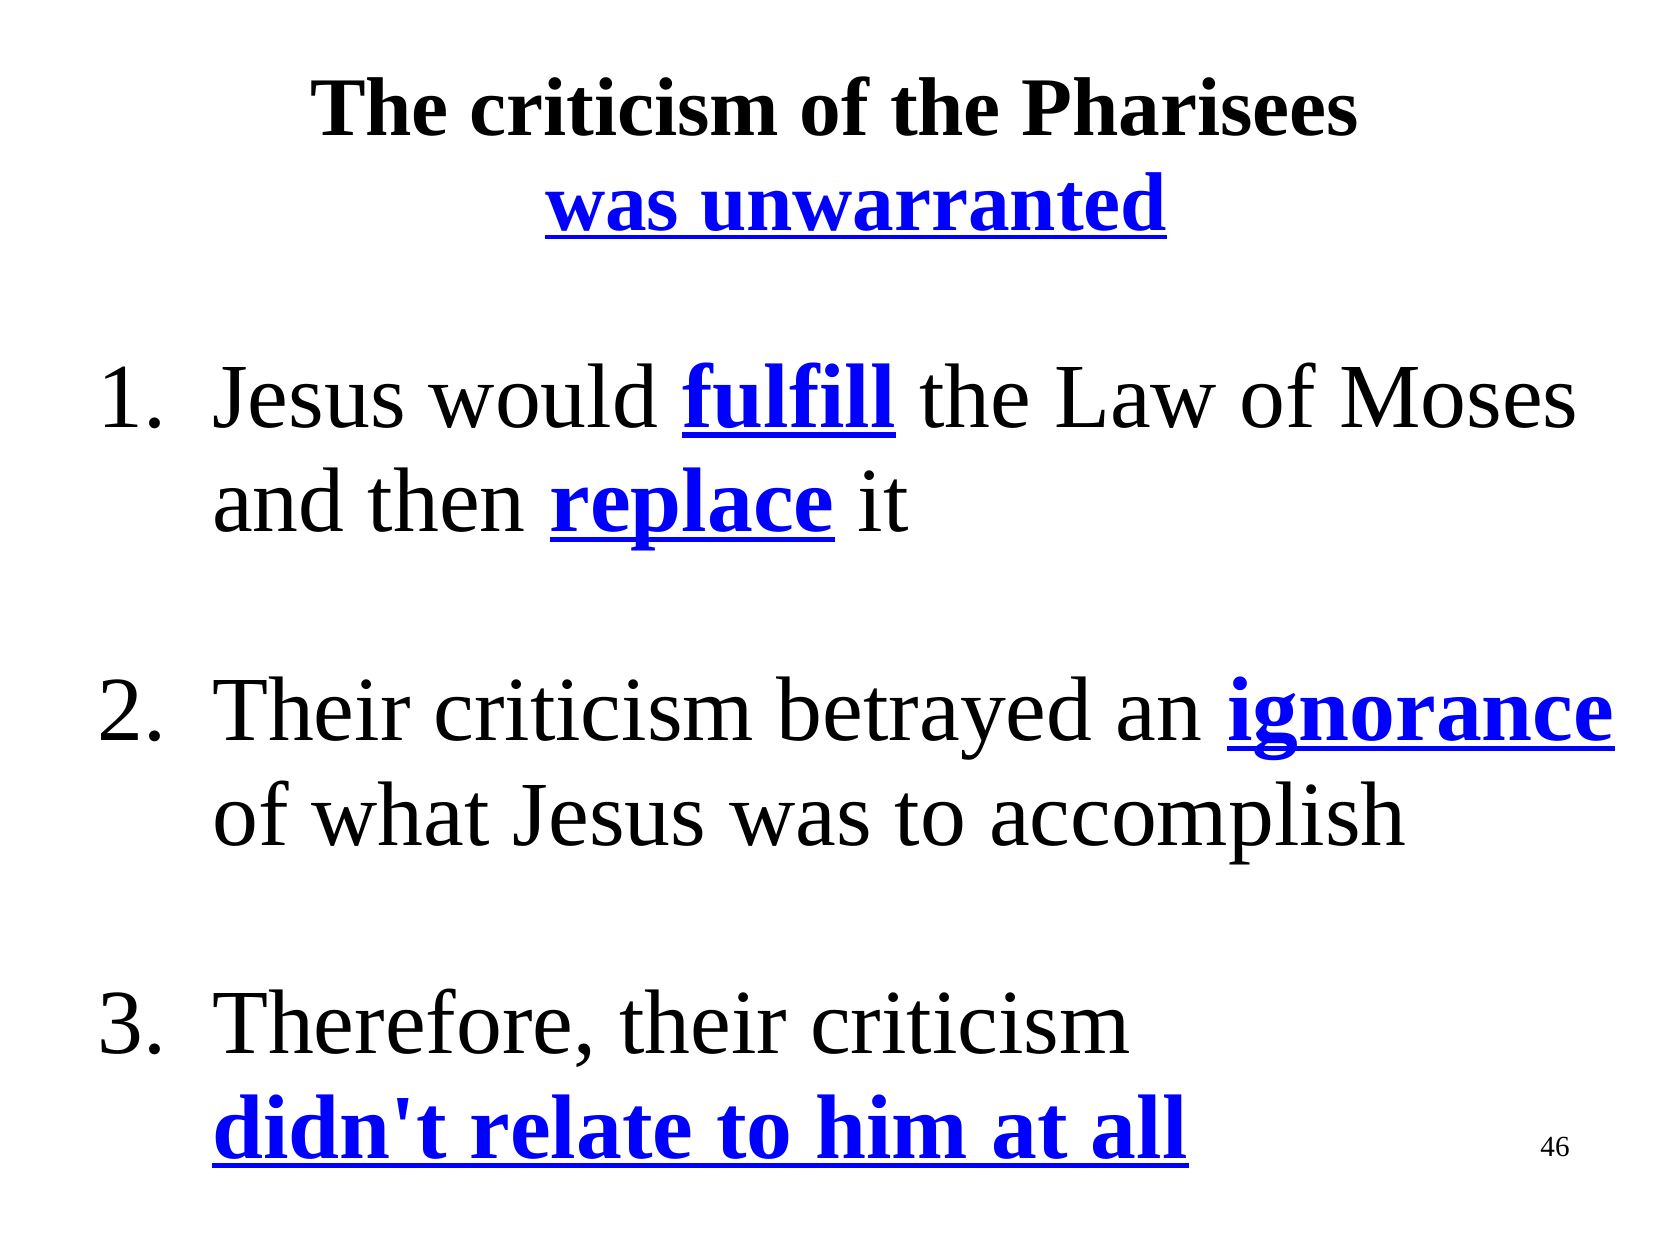

The criticism of the Pharisees
was unwarranted
1. Jesus would fulfill the Law of Moses
 and then replace it
2. Their criticism betrayed an ignorance of what Jesus was to accomplish
3. Therefore, their criticism
 didn't relate to him at all
46